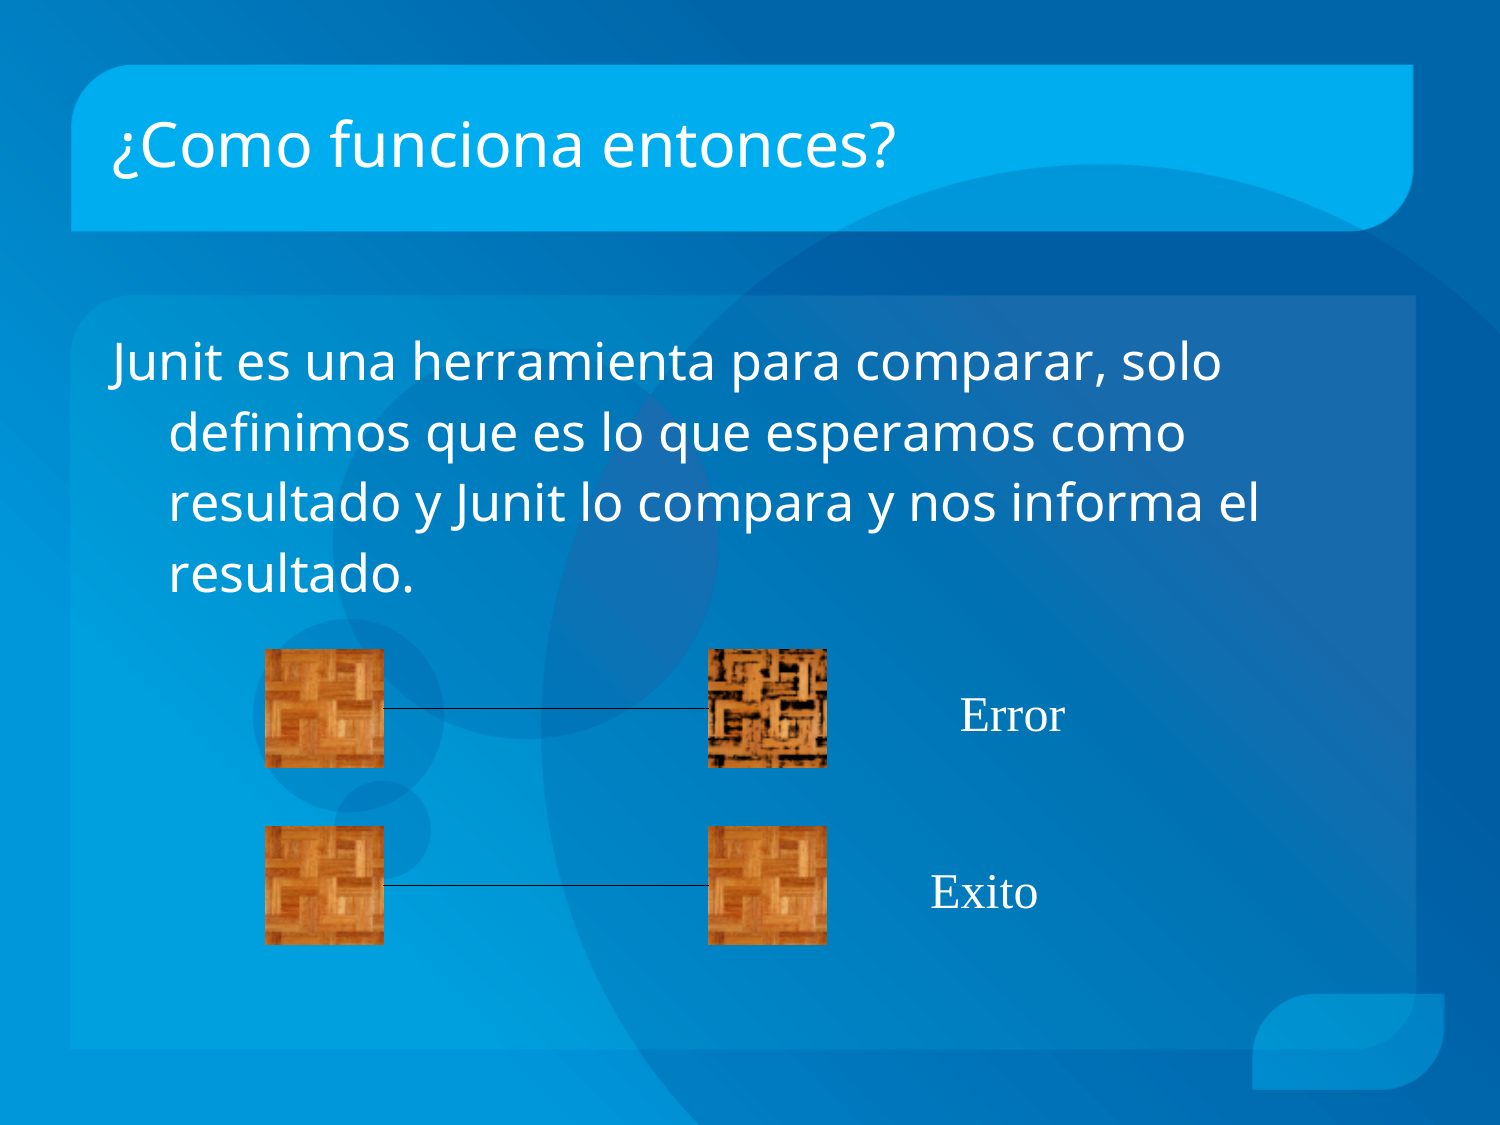

# ¿Como funciona entonces?
Junit es una herramienta para comparar, solo definimos que es lo que esperamos como resultado y Junit lo compara y nos informa el resultado.
Error
Exito